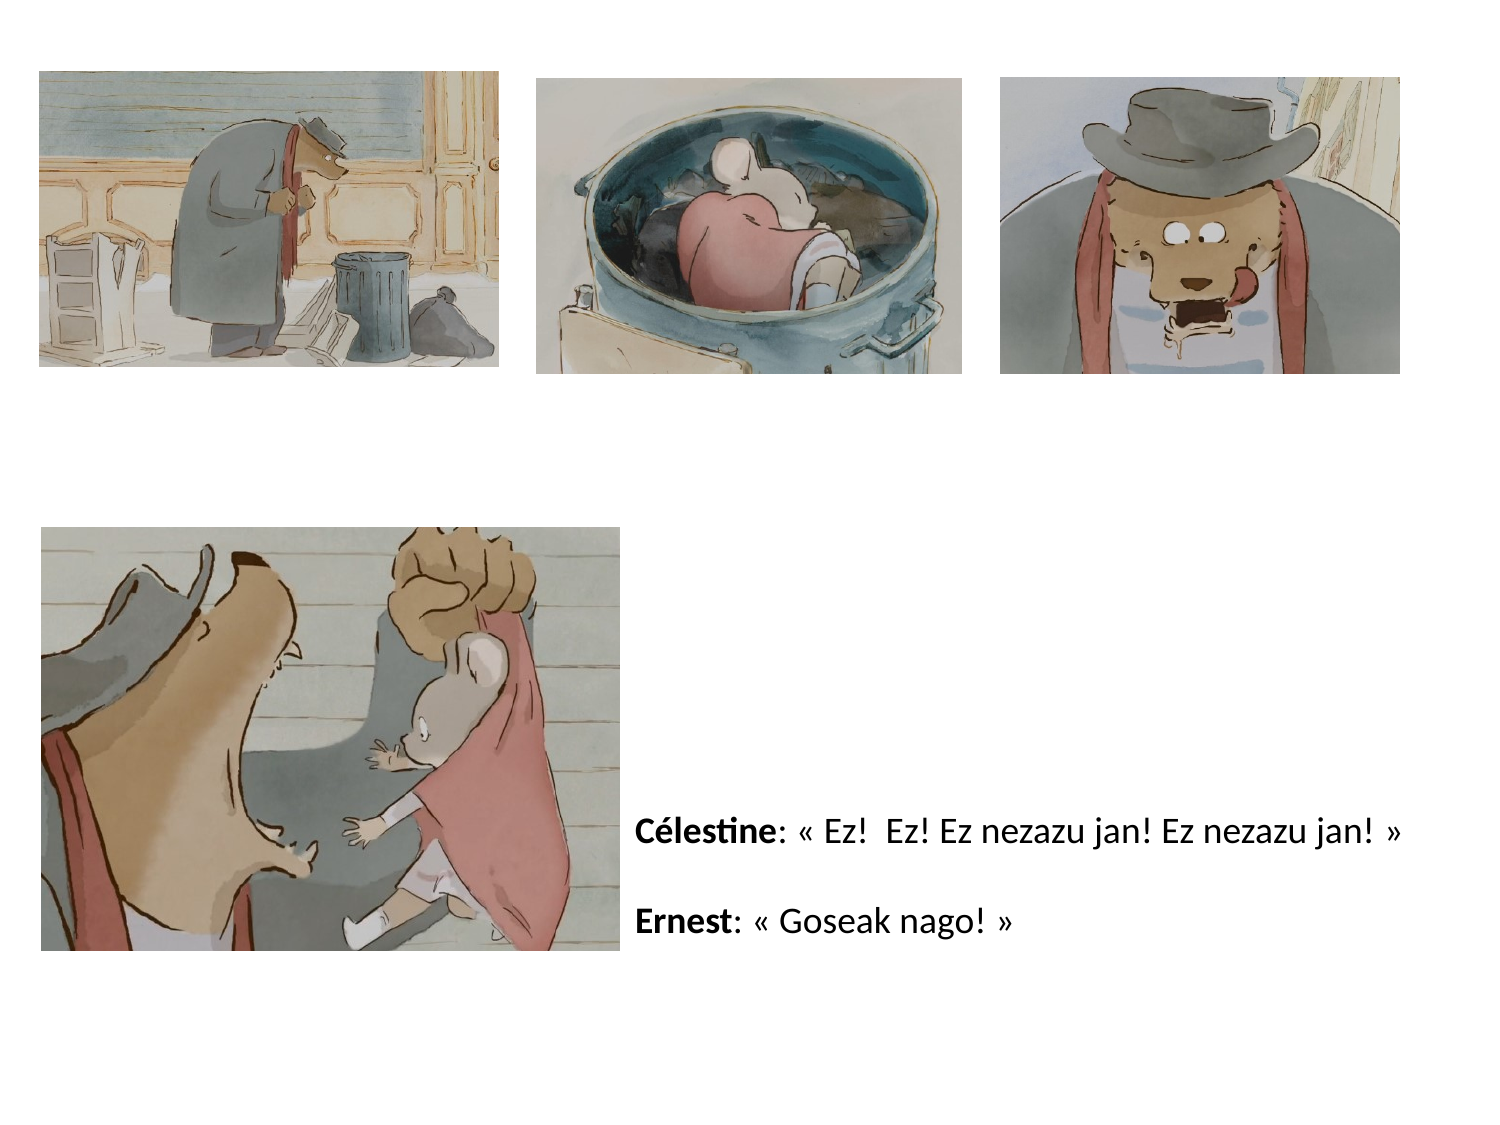

Célestine: « Ez! Ez! Ez nezazu jan! Ez nezazu jan! »
Ernest: « Goseak nago! »